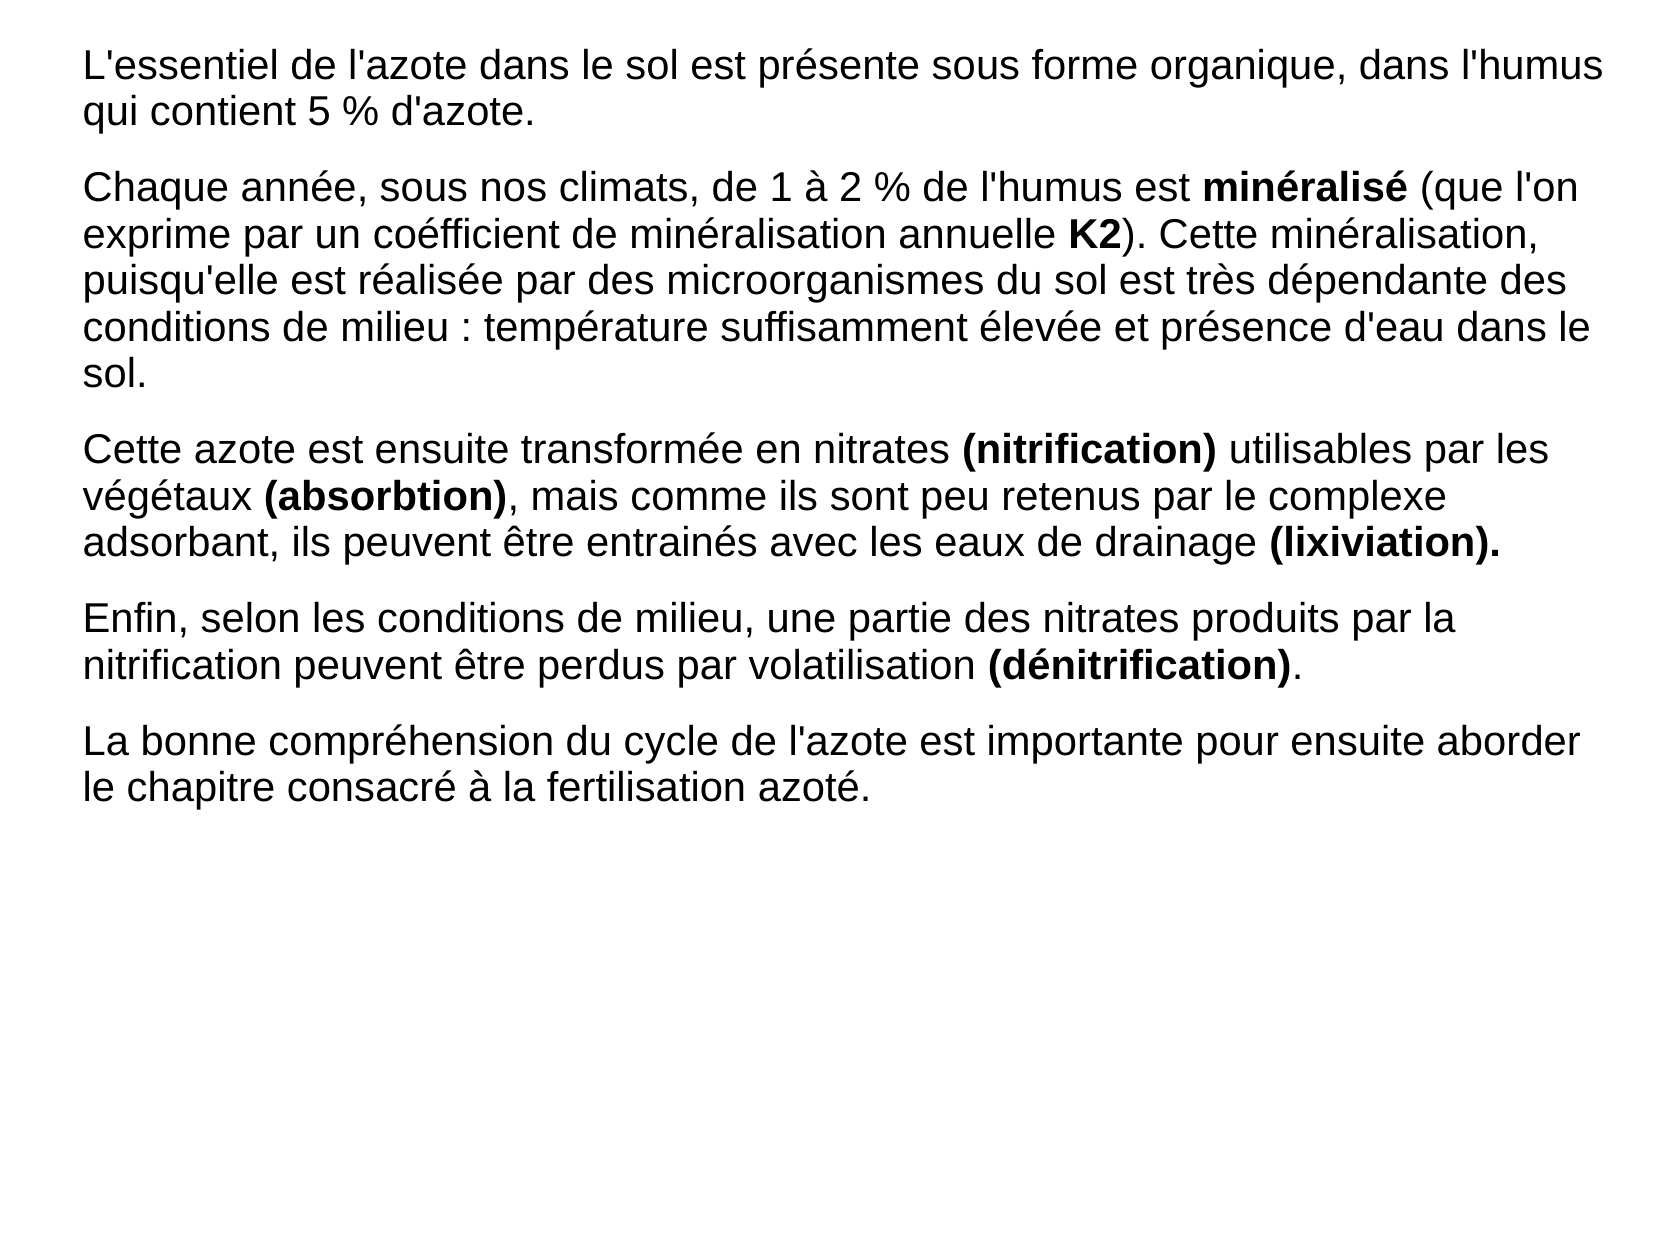

# L'essentiel de l'azote dans le sol est présente sous forme organique, dans l'humus qui contient 5 % d'azote.
Chaque année, sous nos climats, de 1 à 2 % de l'humus est minéralisé (que l'on exprime par un coéfficient de minéralisation annuelle K2). Cette minéralisation, puisqu'elle est réalisée par des microorganismes du sol est très dépendante des conditions de milieu : température suffisamment élevée et présence d'eau dans le sol.
Cette azote est ensuite transformée en nitrates (nitrification) utilisables par les végétaux (absorbtion), mais comme ils sont peu retenus par le complexe adsorbant, ils peuvent être entrainés avec les eaux de drainage (lixiviation).
Enfin, selon les conditions de milieu, une partie des nitrates produits par la nitrification peuvent être perdus par volatilisation (dénitrification).
La bonne compréhension du cycle de l'azote est importante pour ensuite aborder le chapitre consacré à la fertilisation azoté.